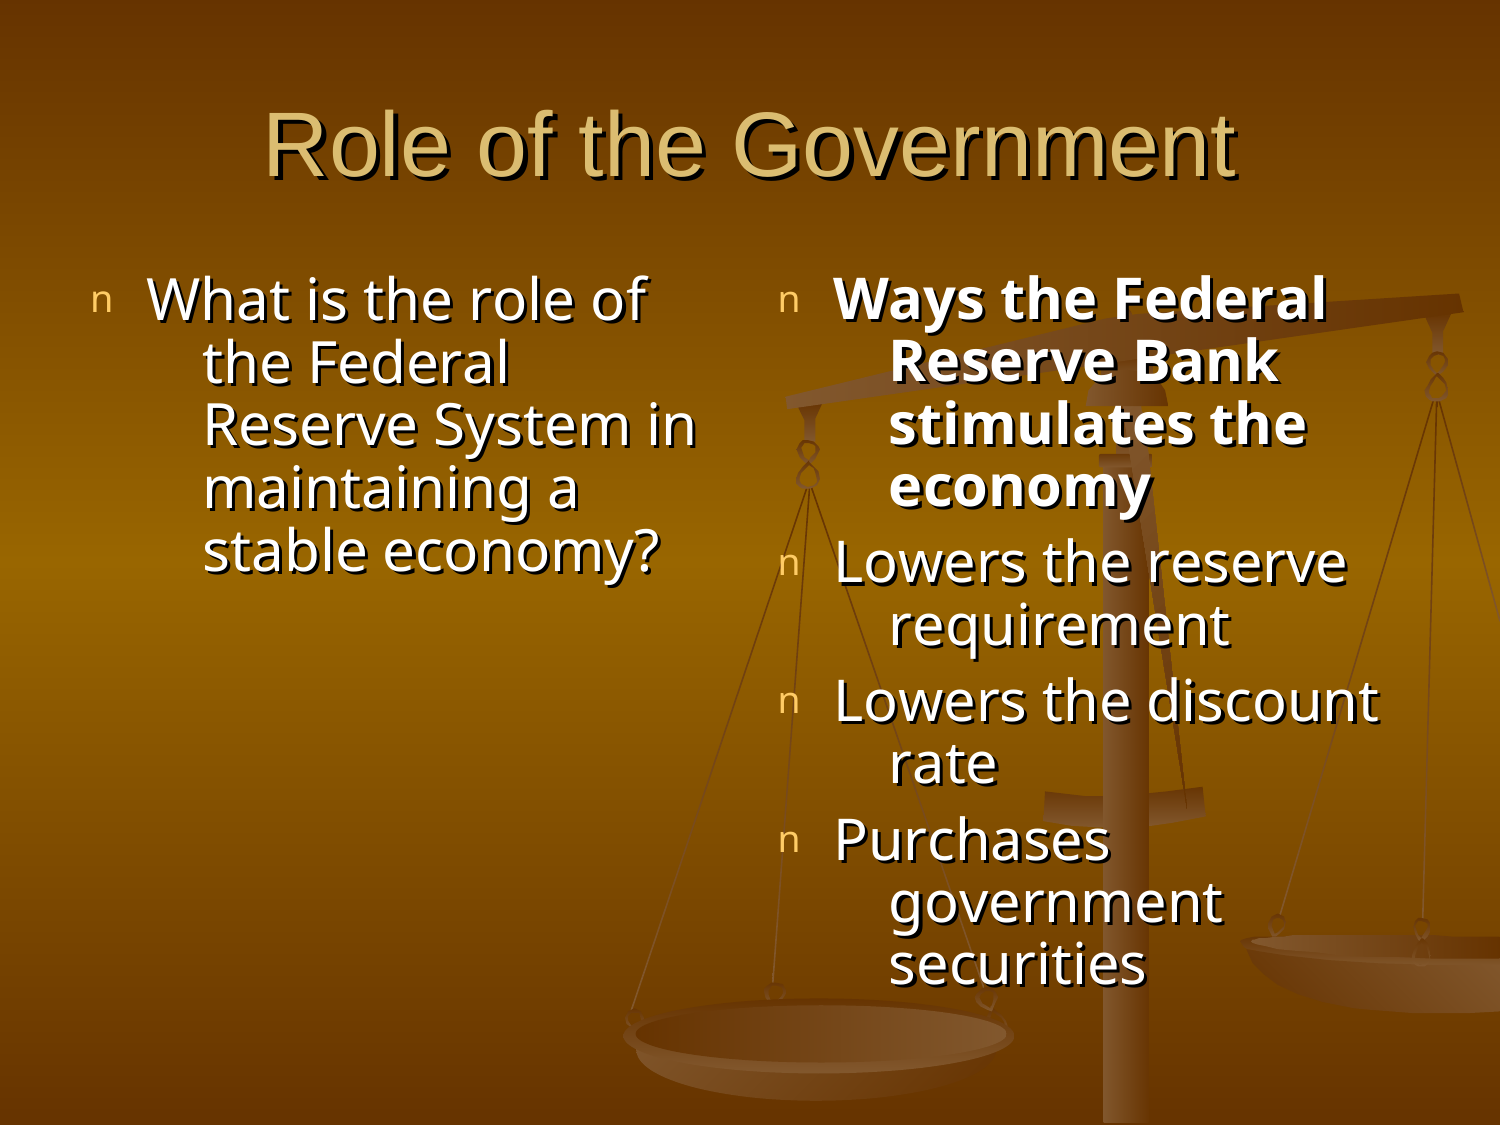

# Role of the Government
What is the role of the Federal Reserve System in maintaining a stable economy?
Ways the Federal Reserve Bank stimulates the economy
Lowers the reserve requirement
Lowers the discount rate
Purchases government securities